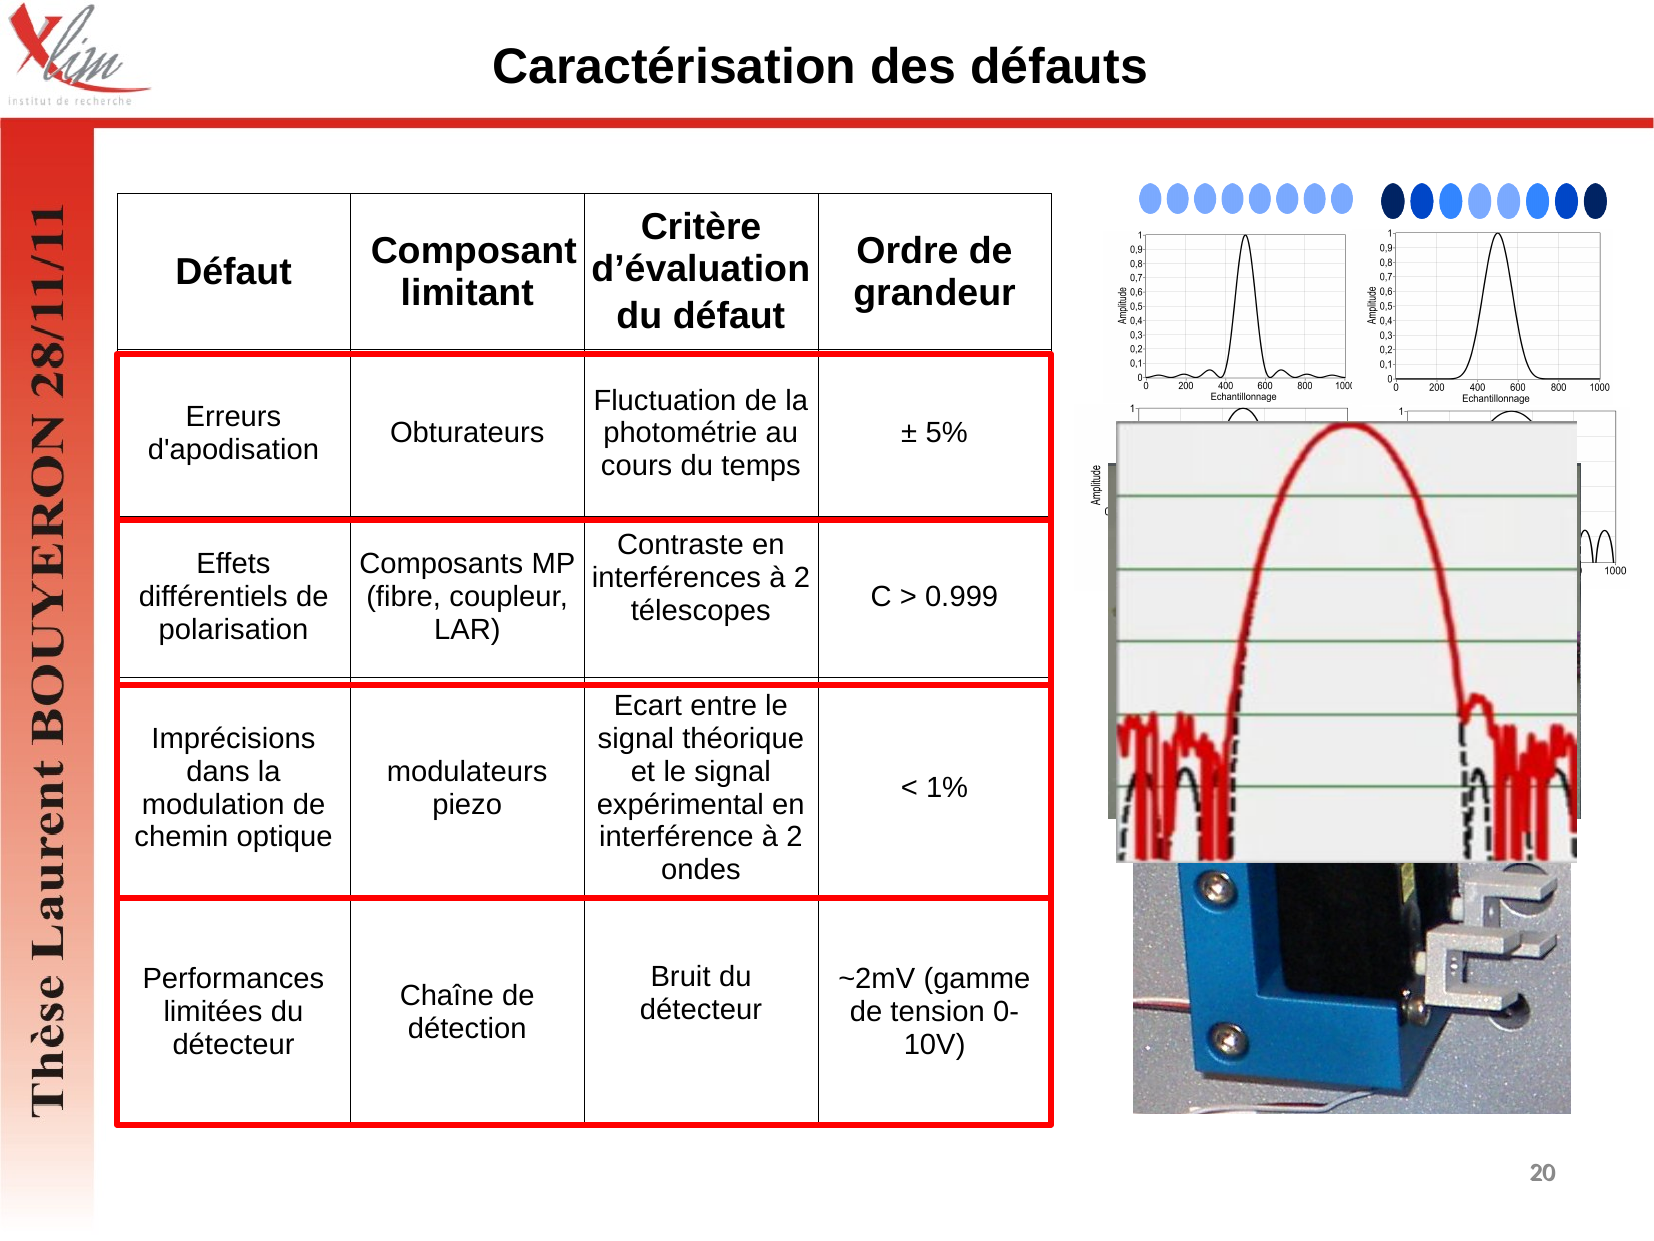

Caractérisation des défauts
| Défaut | Composant limitant | Critère d’évaluation du défaut | Ordre de grandeur |
| --- | --- | --- | --- |
| Erreurs d'apodisation | Obturateurs | Fluctuation de la photométrie au cours du temps | ± 5% |
| Effets différentiels de polarisation | Composants MP (fibre, coupleur, LAR) | Contraste en interférences à 2 télescopes | C > 0.999 |
| Imprécisions dans la modulation de chemin optique | modulateurs piezo | Ecart entre le signal théorique et le signal expérimental en interférence à 2 ondes | < 1% |
| Performances limitées du détecteur | Chaîne de détection | Bruit du détecteur | ~2mV (gamme de tension 0-10V) |
20